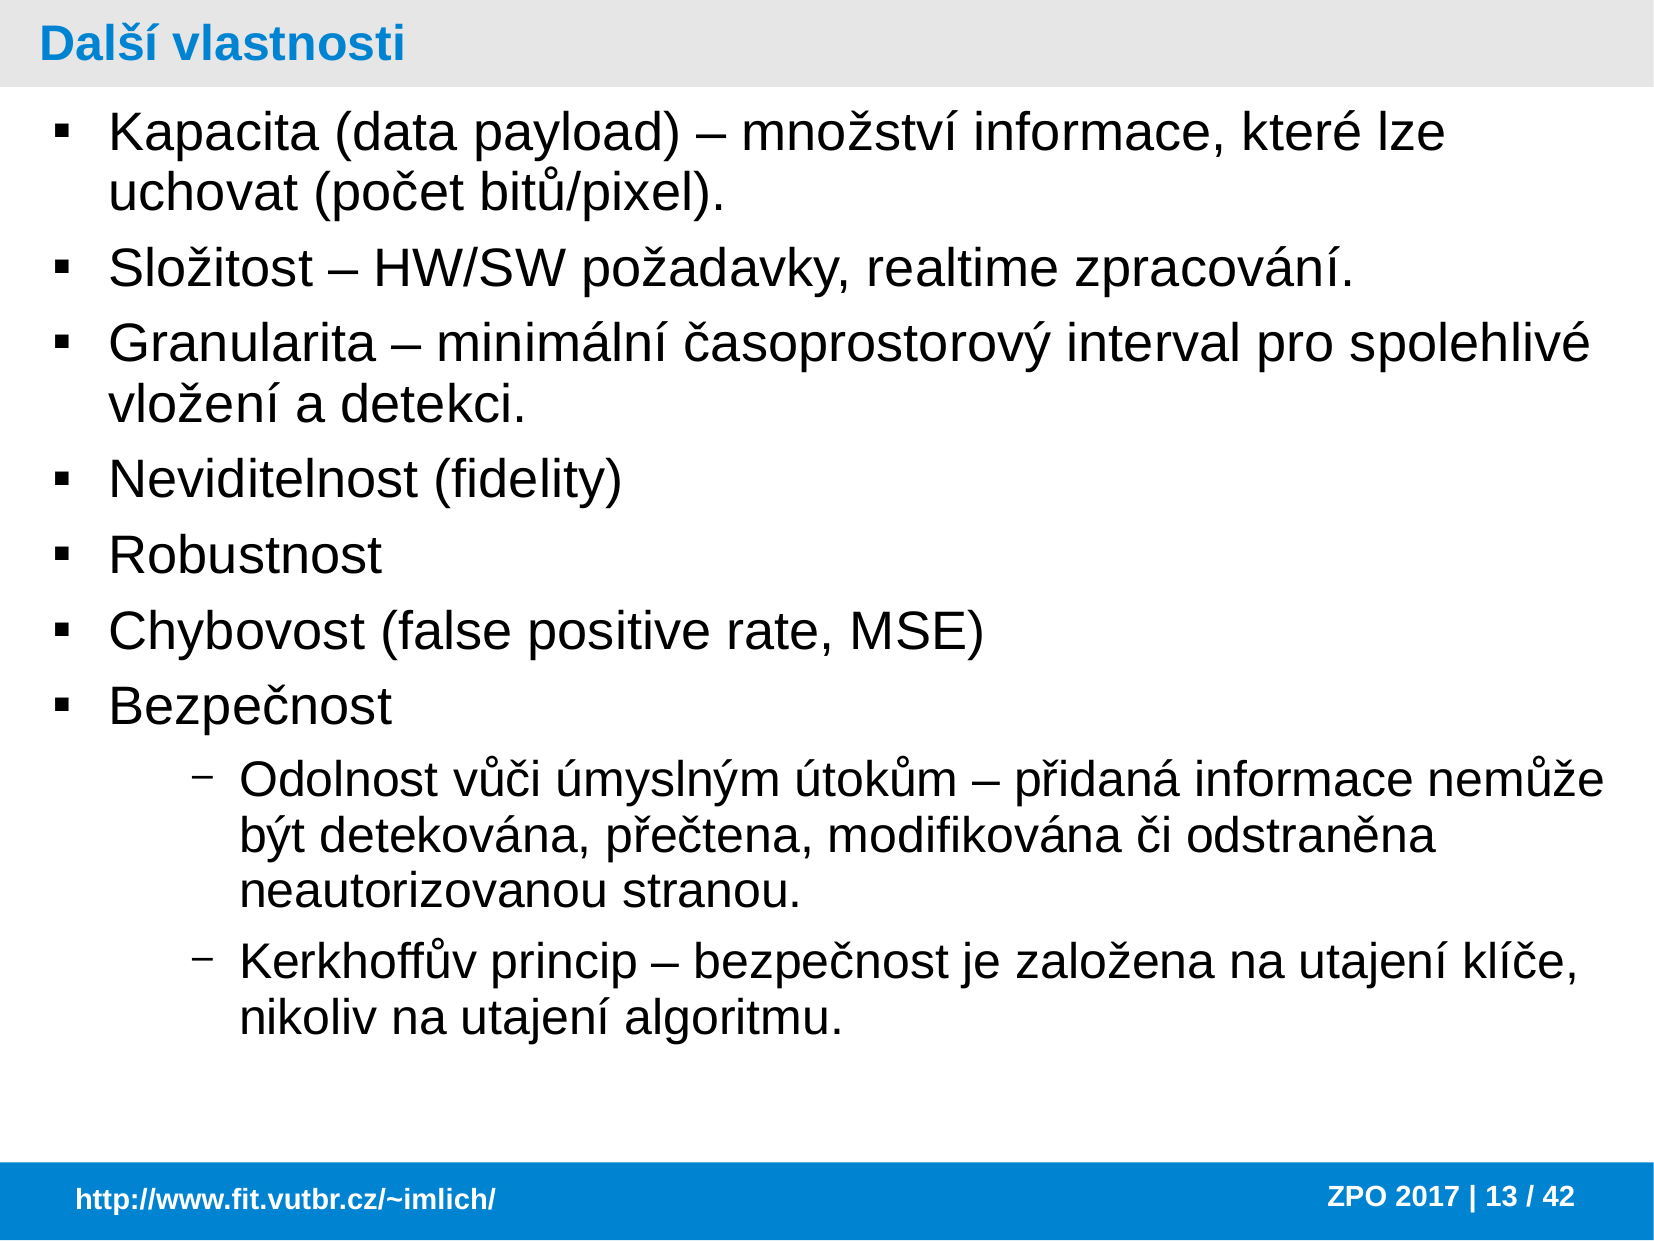

# Další vlastnosti
Kapacita (data payload) – množství informace, které lze uchovat (počet bitů/pixel).
Složitost – HW/SW požadavky, realtime zpracování.
Granularita – minimální časoprostorový interval pro spolehlivé vložení a detekci.
Neviditelnost (fidelity)
Robustnost
Chybovost (false positive rate, MSE)
Bezpečnost
Odolnost vůči úmyslným útokům – přidaná informace nemůže být detekována, přečtena, modifikována či odstraněna neautorizovanou stranou.
Kerkhoffův princip – bezpečnost je založena na utajení klíče, nikoliv na utajení algoritmu.